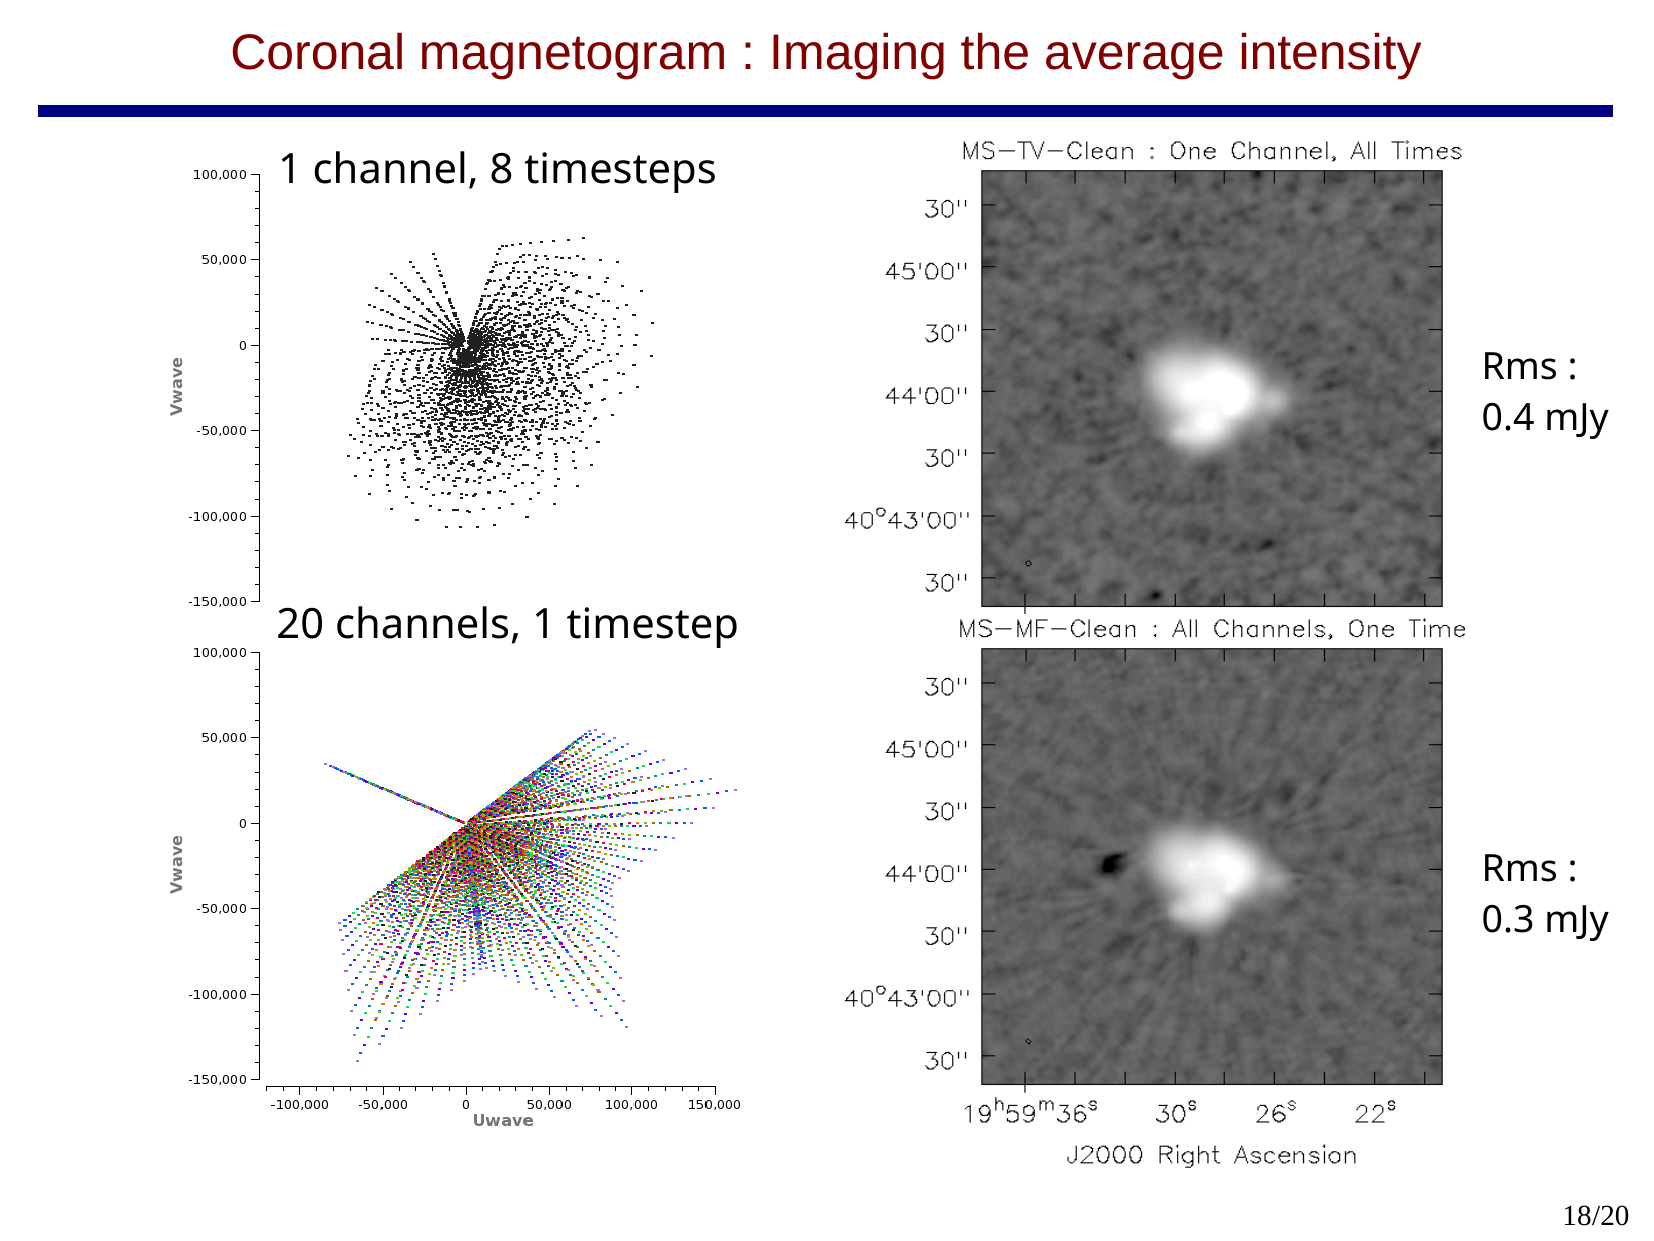

# Coronal magnetogram : Imaging the average intensity
1 channel, 8 timesteps
Rms : 0.4 mJy
20 channels, 1 timestep
Rms : 0.3 mJy
18